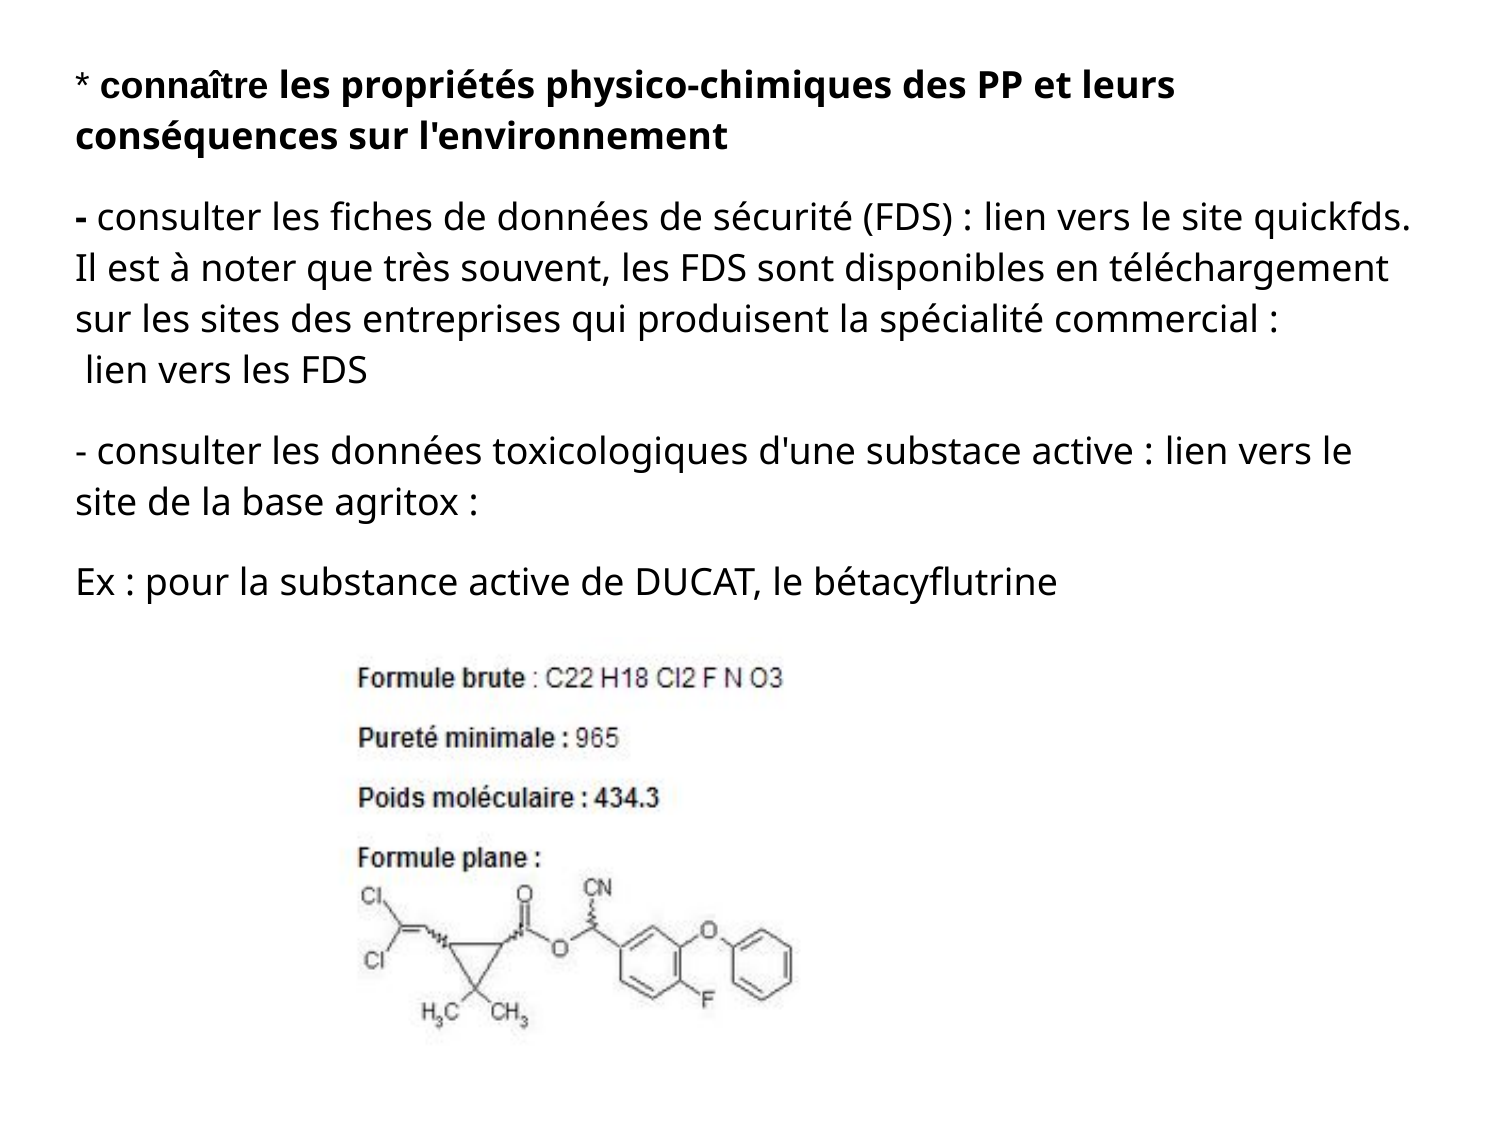

# * connaître les propriétés physico-chimiques des PP et leurs conséquences sur l'environnement
- consulter les fiches de données de sécurité (FDS) : lien vers le site quickfds. Il est à noter que très souvent, les FDS sont disponibles en téléchargement sur les sites des entreprises qui produisent la spécialité commercial : lien vers les FDS
- consulter les données toxicologiques d'une substace active : lien vers le site de la base agritox :
Ex : pour la substance active de DUCAT, le bétacyflutrine